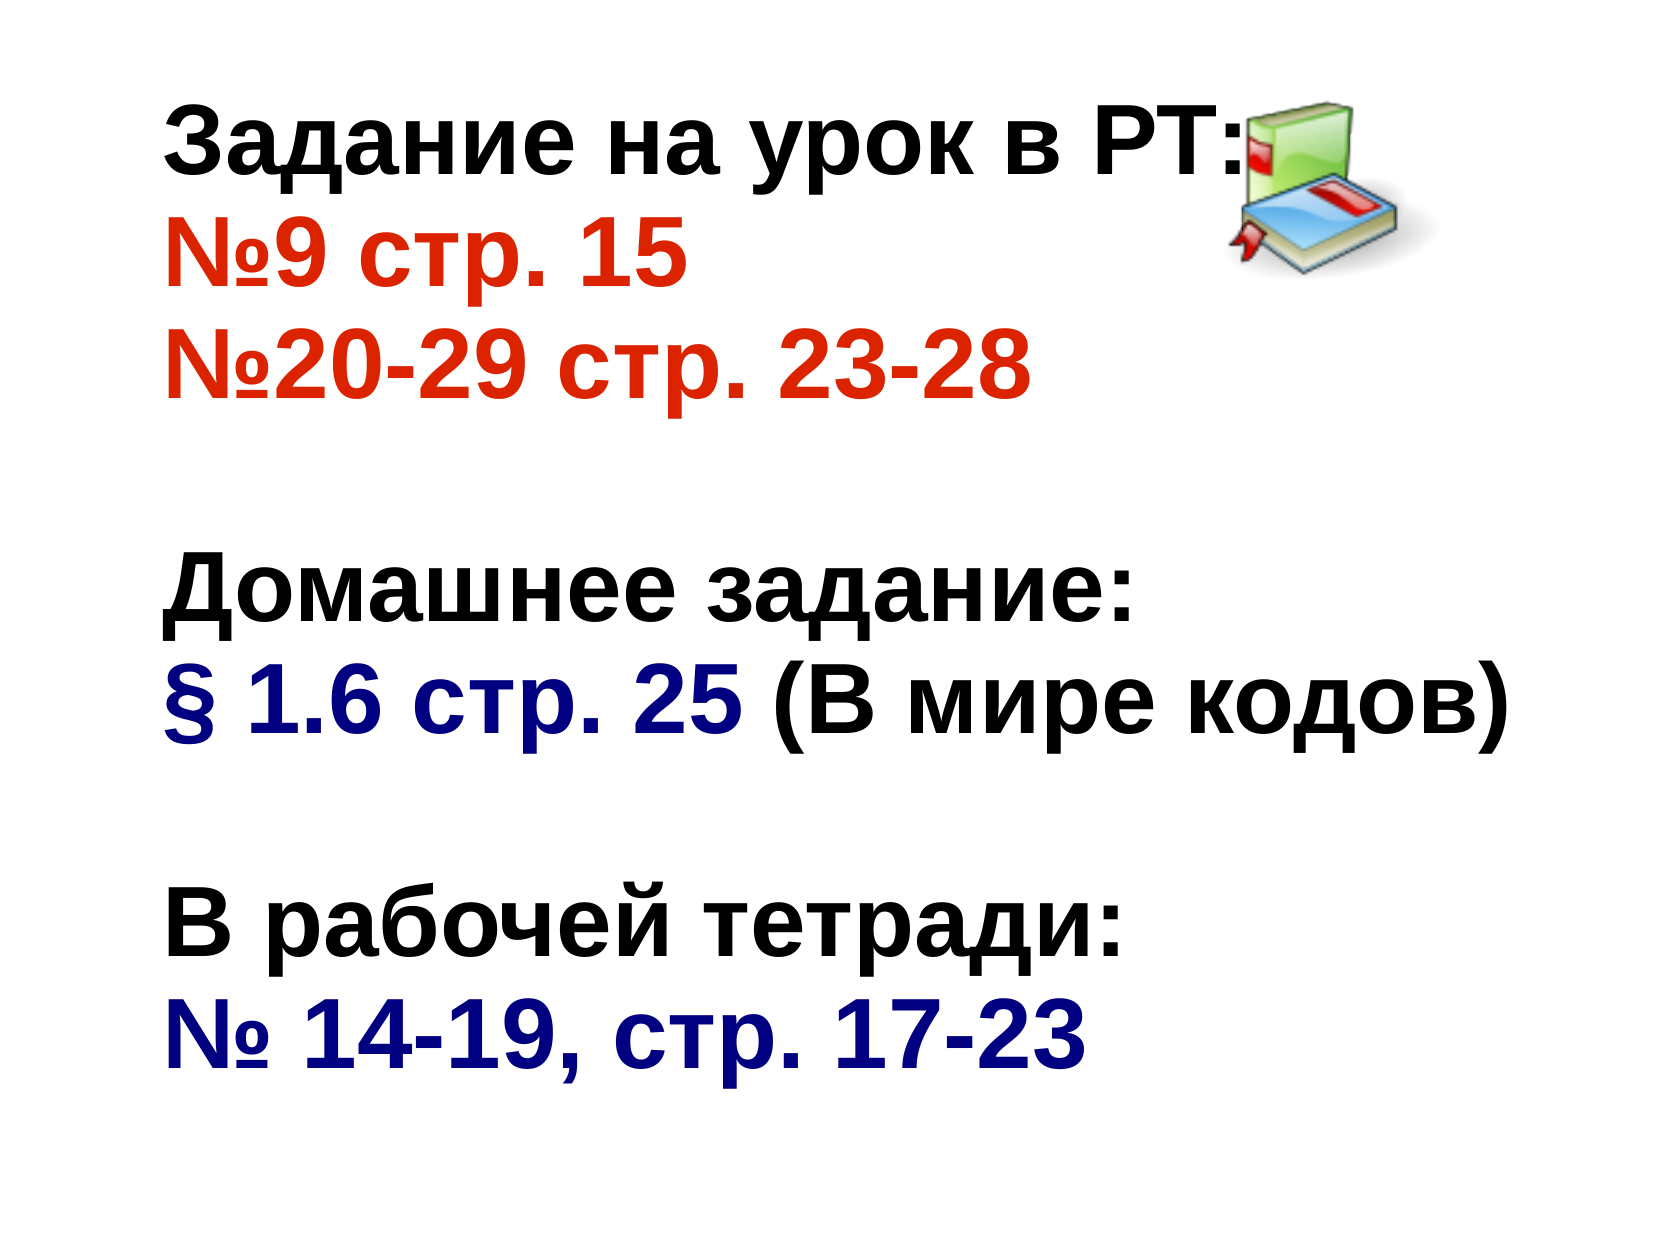

Задание на урок в РТ:
№9 стр. 15
№20-29 стр. 23-28
Домашнее задание:
§ 1.6 стр. 25 (В мире кодов)
В рабочей тетради:
№ 14-19, стр. 17-23